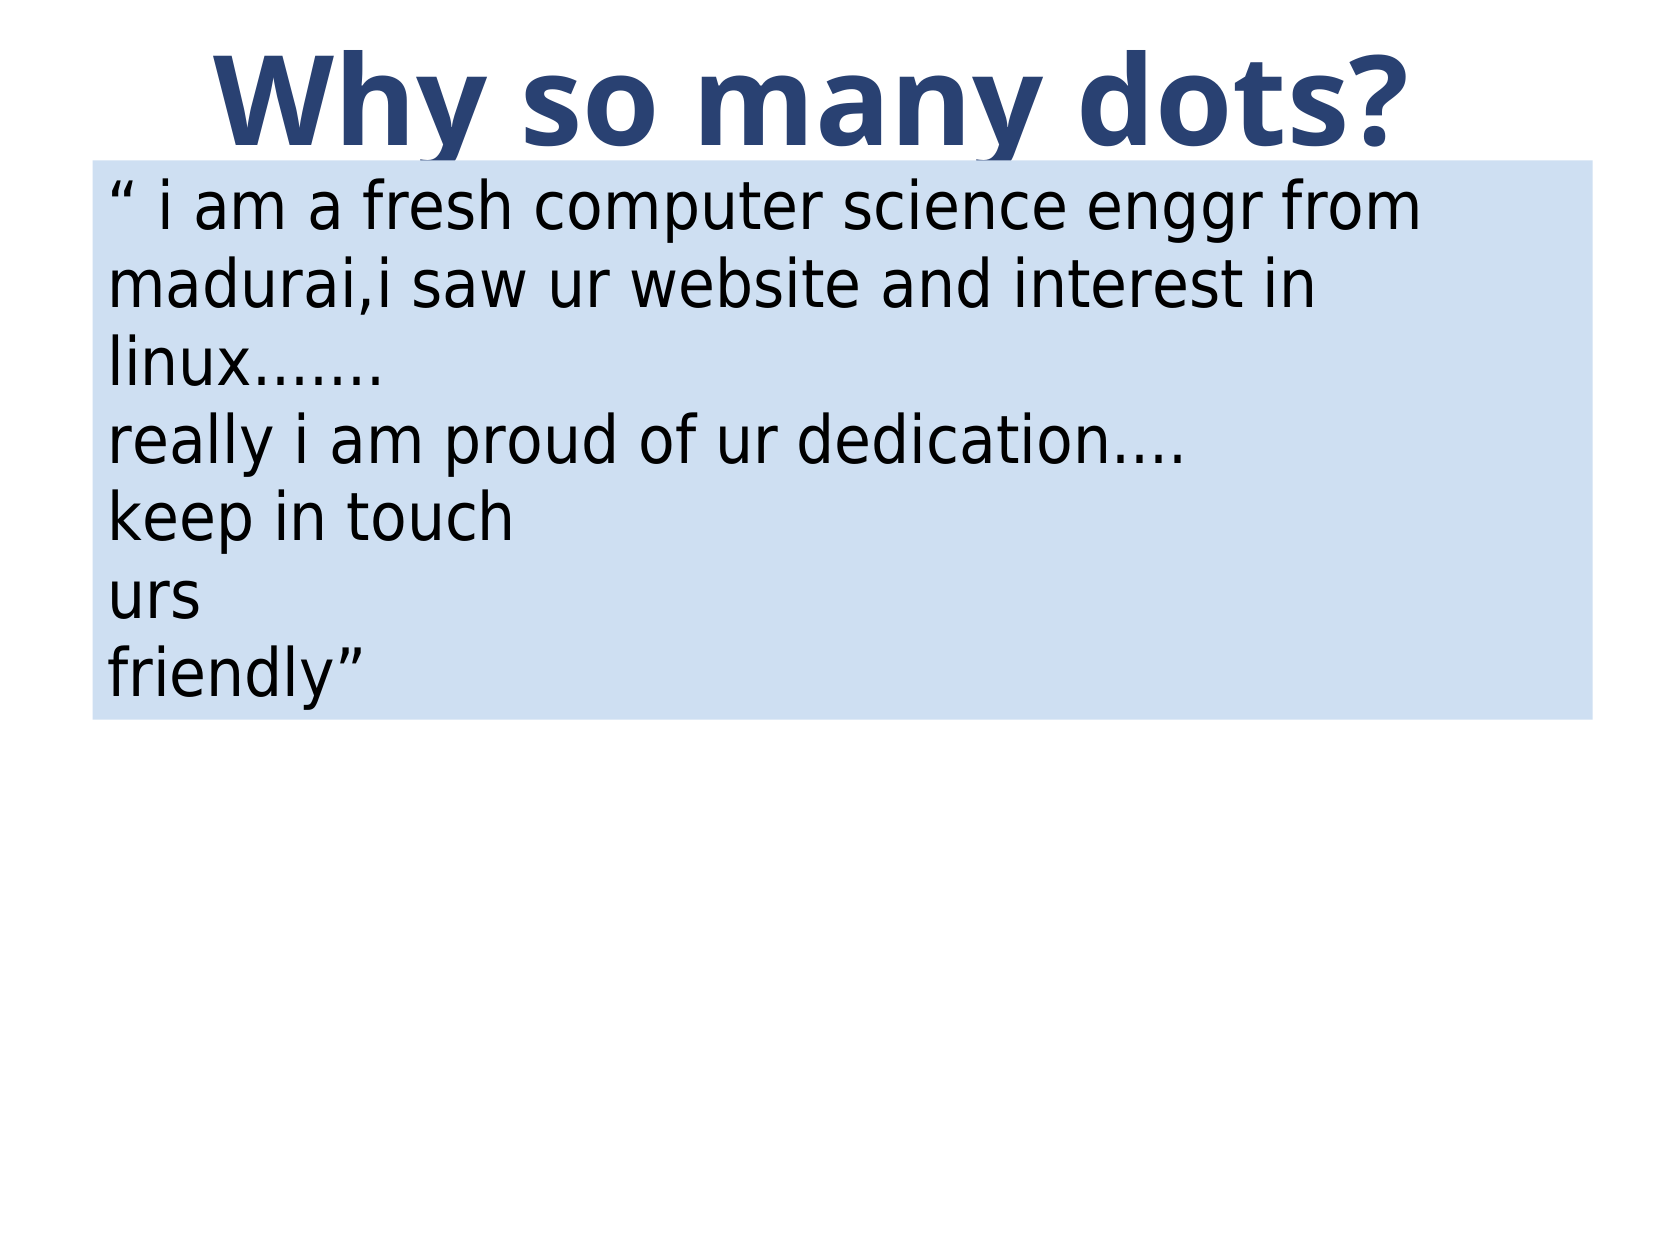

Why so many dots?
“ i am a fresh computer science enggr from madurai,i saw ur website and interest in linux.......
really i am proud of ur dedication....
keep in touch
urs
friendly”